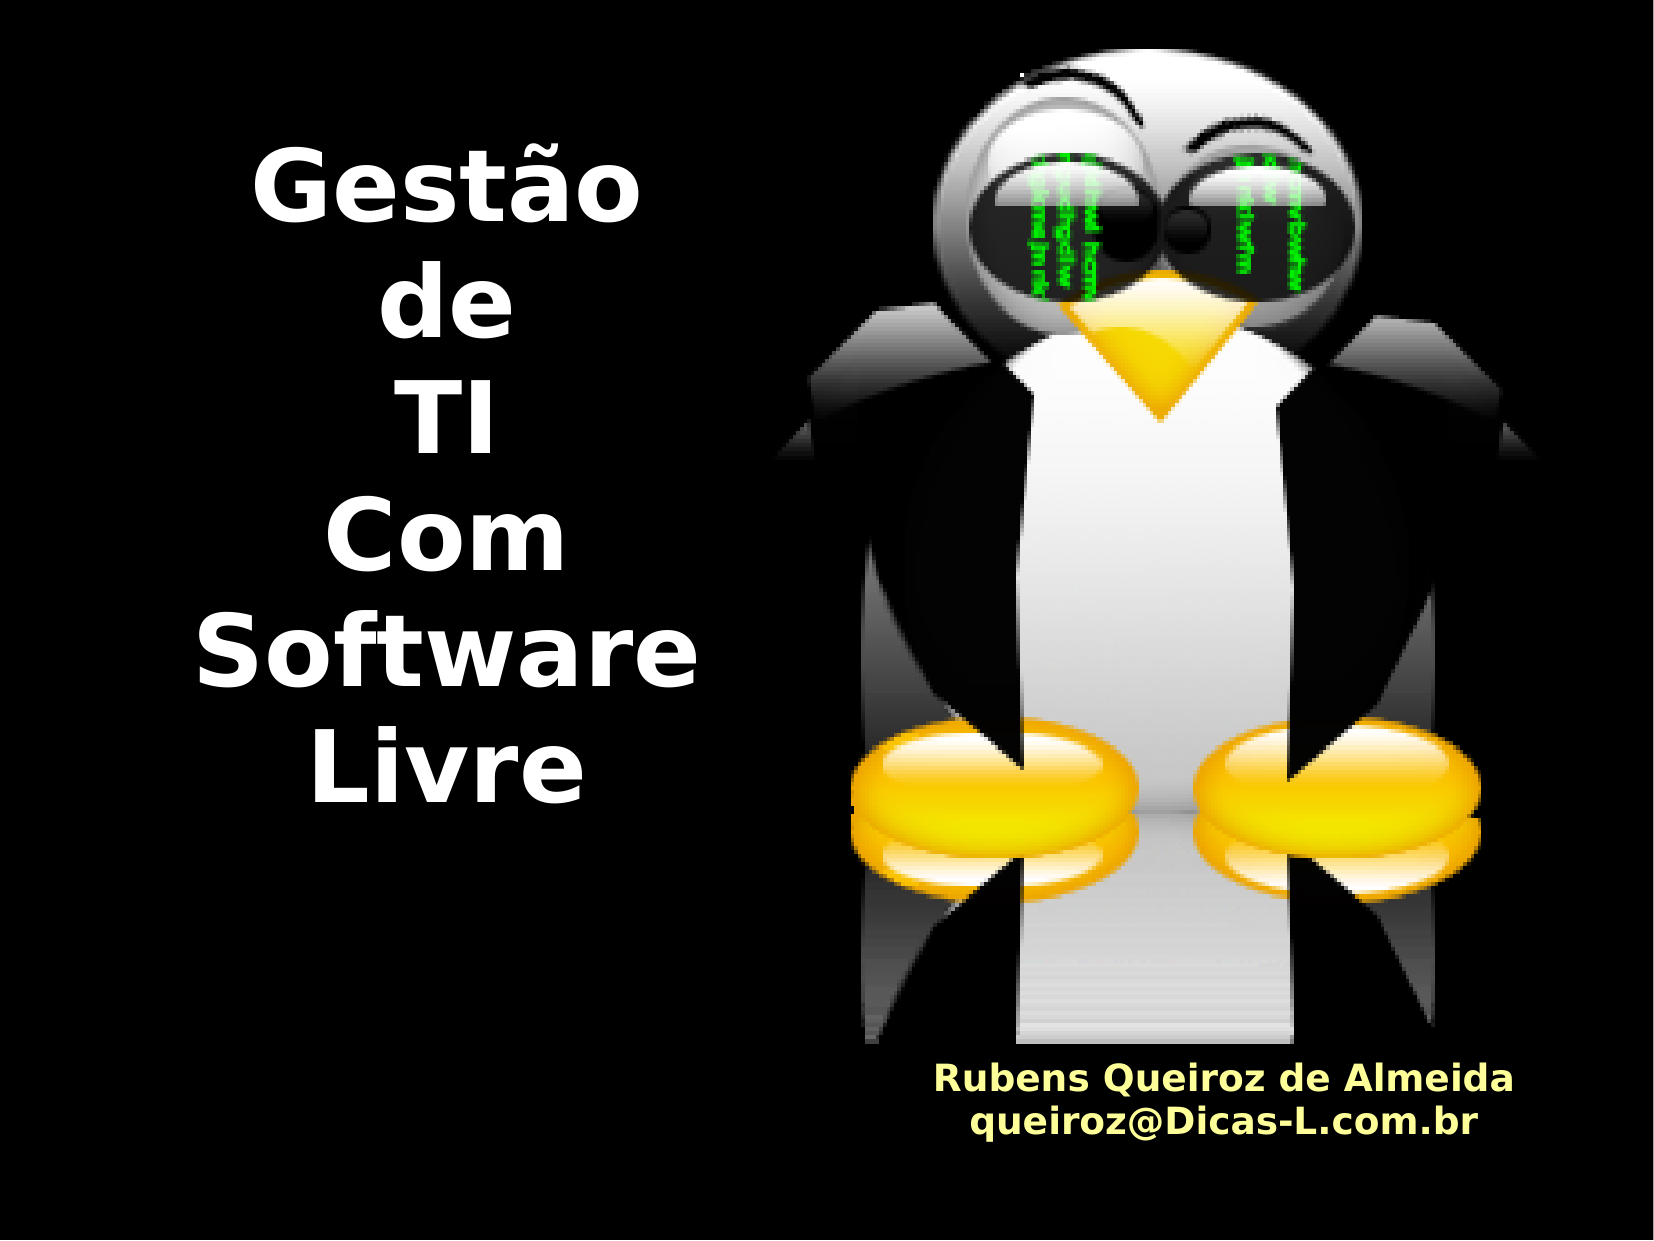

Gestão
de
TI
Com
Software
Livre
Rubens Queiroz de Almeida
queiroz@Dicas-L.com.br